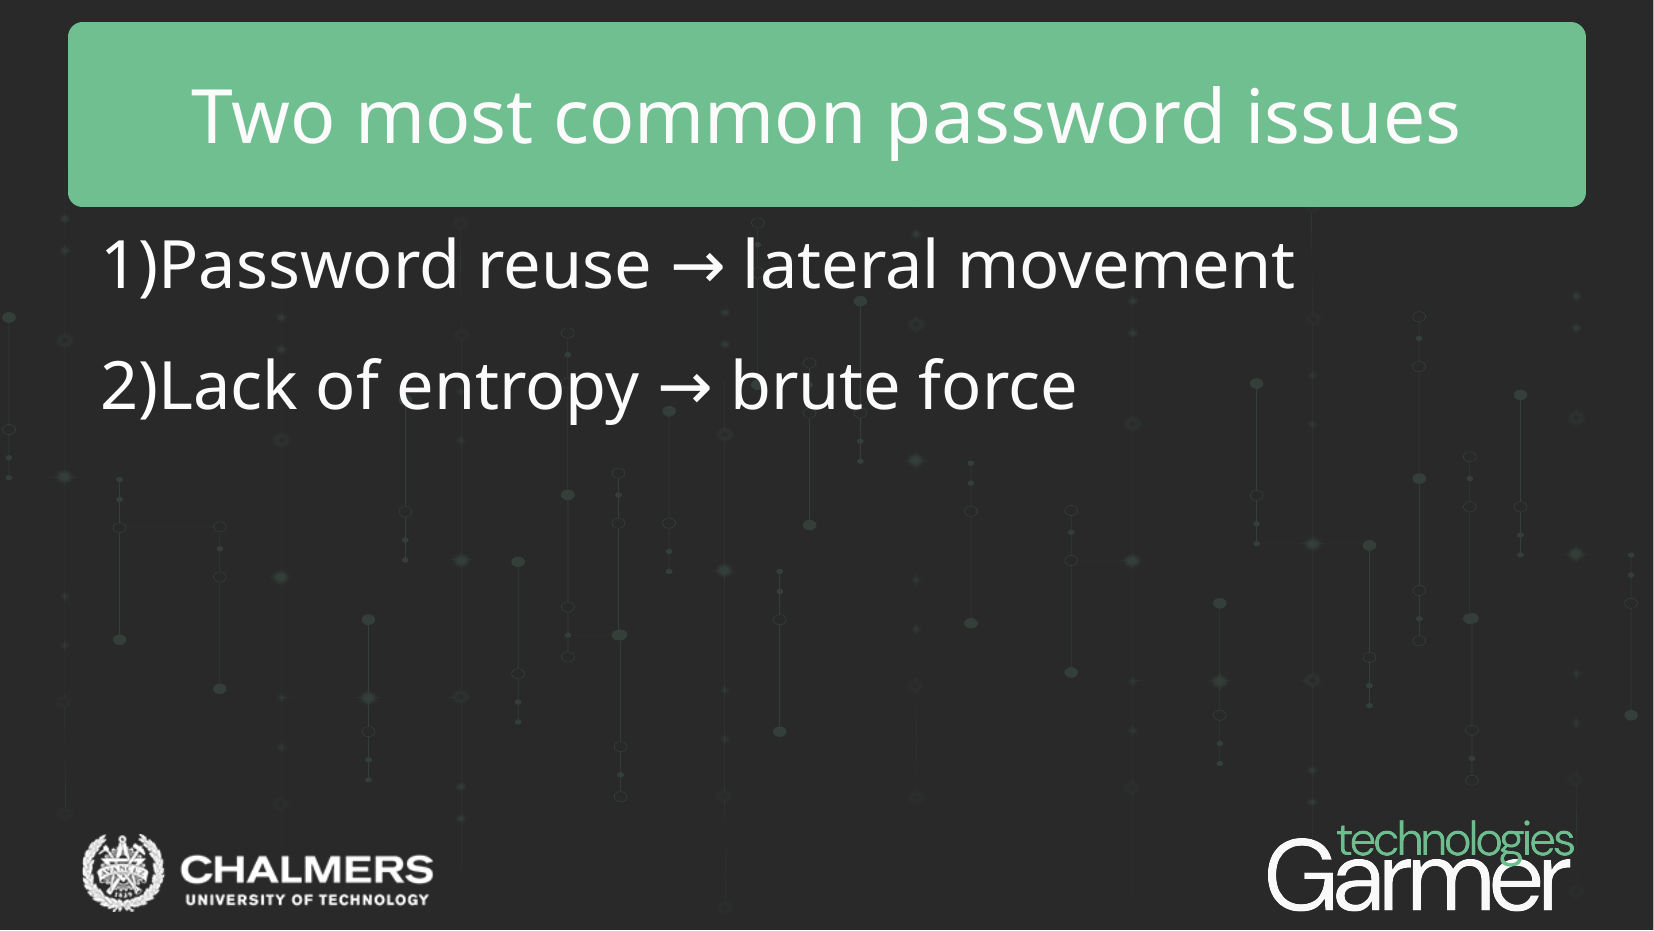

# Two most common password issues
Password reuse → lateral movement
Lack of entropy → brute force